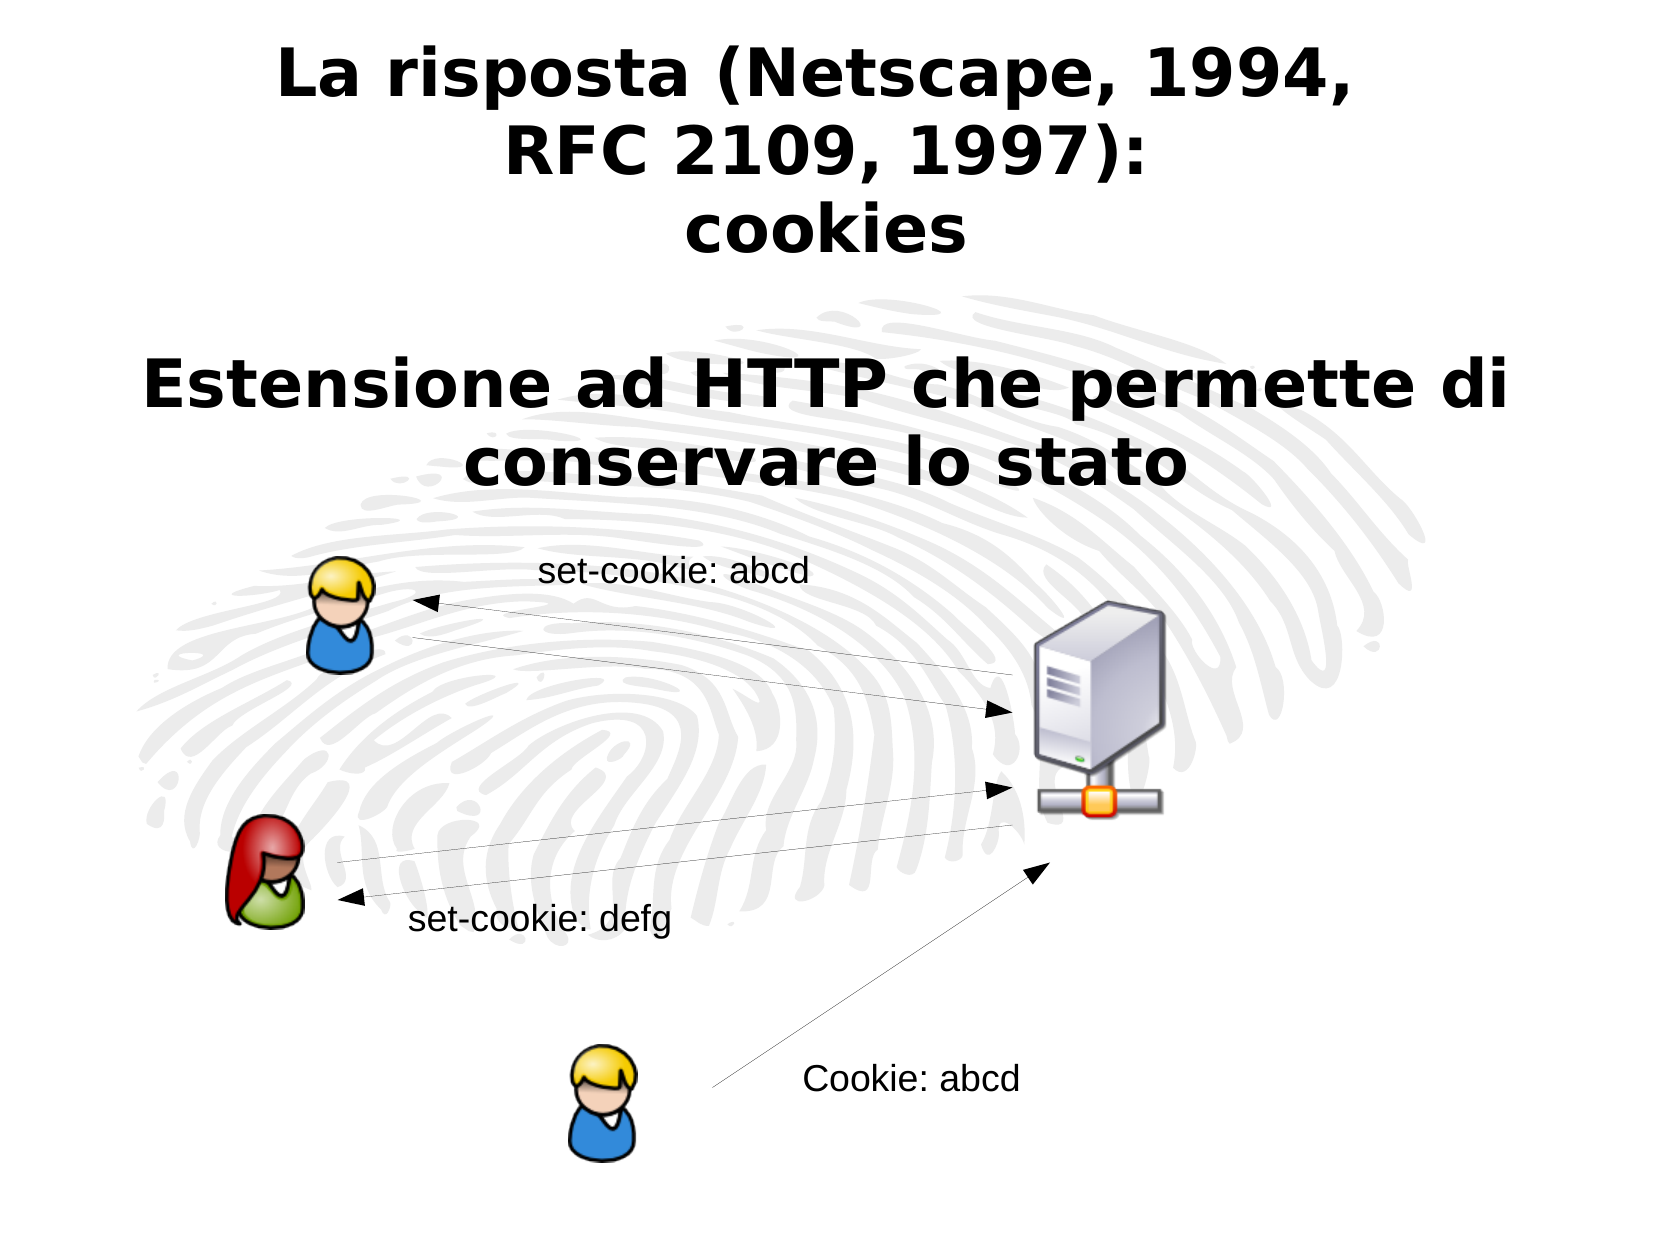

# La risposta (Netscape, 1994,
RFC 2109, 1997):
cookies
Estensione ad HTTP che permette di conservare lo stato
set-cookie: abcd
set-cookie: defg
Cookie: abcd